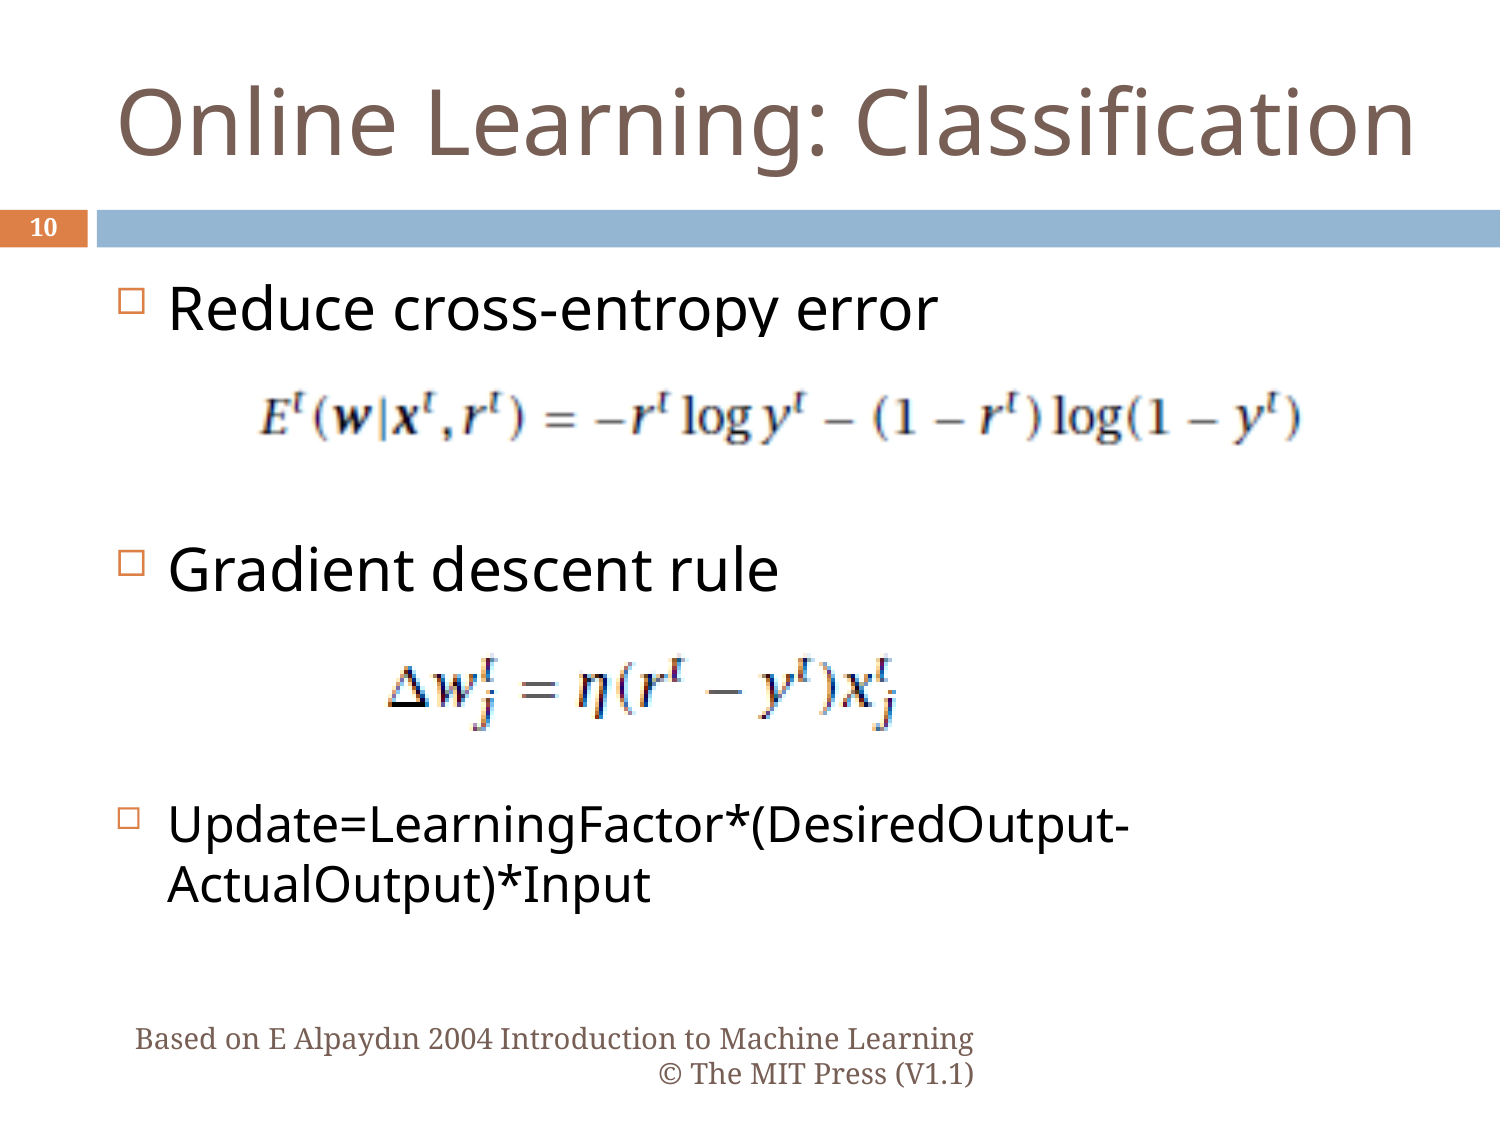

# Online Learning: Classification
Reduce cross-entropy error
Gradient descent rule
Update=LearningFactor*(DesiredOutput-ActualOutput)*Input
Based on E Alpaydın 2004 Introduction to Machine Learning © The MIT Press (V1.1)